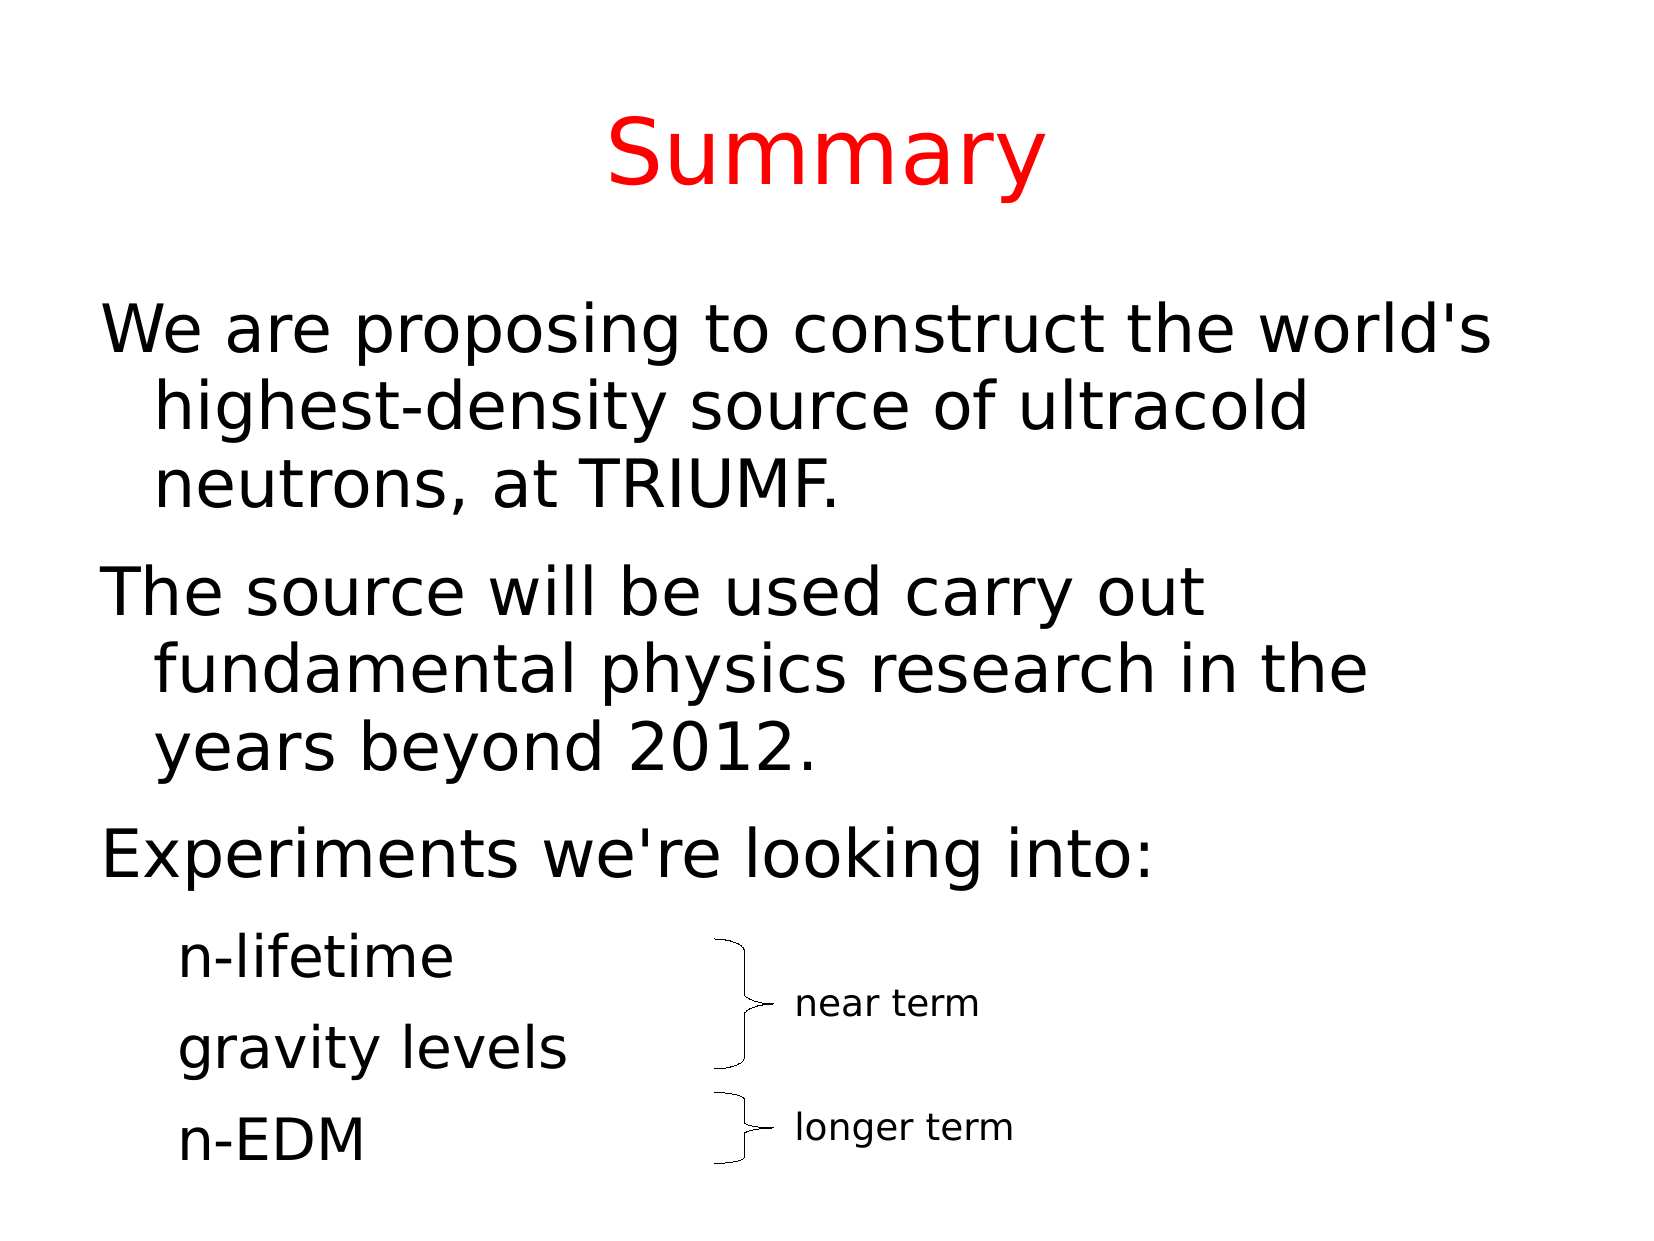

# Summary
We are proposing to construct the world's highest-density source of ultracold neutrons, at TRIUMF.
The source will be used carry out fundamental physics research in the years beyond 2012.
Experiments we're looking into:
n-lifetime
gravity levels
n-EDM
near term
longer term